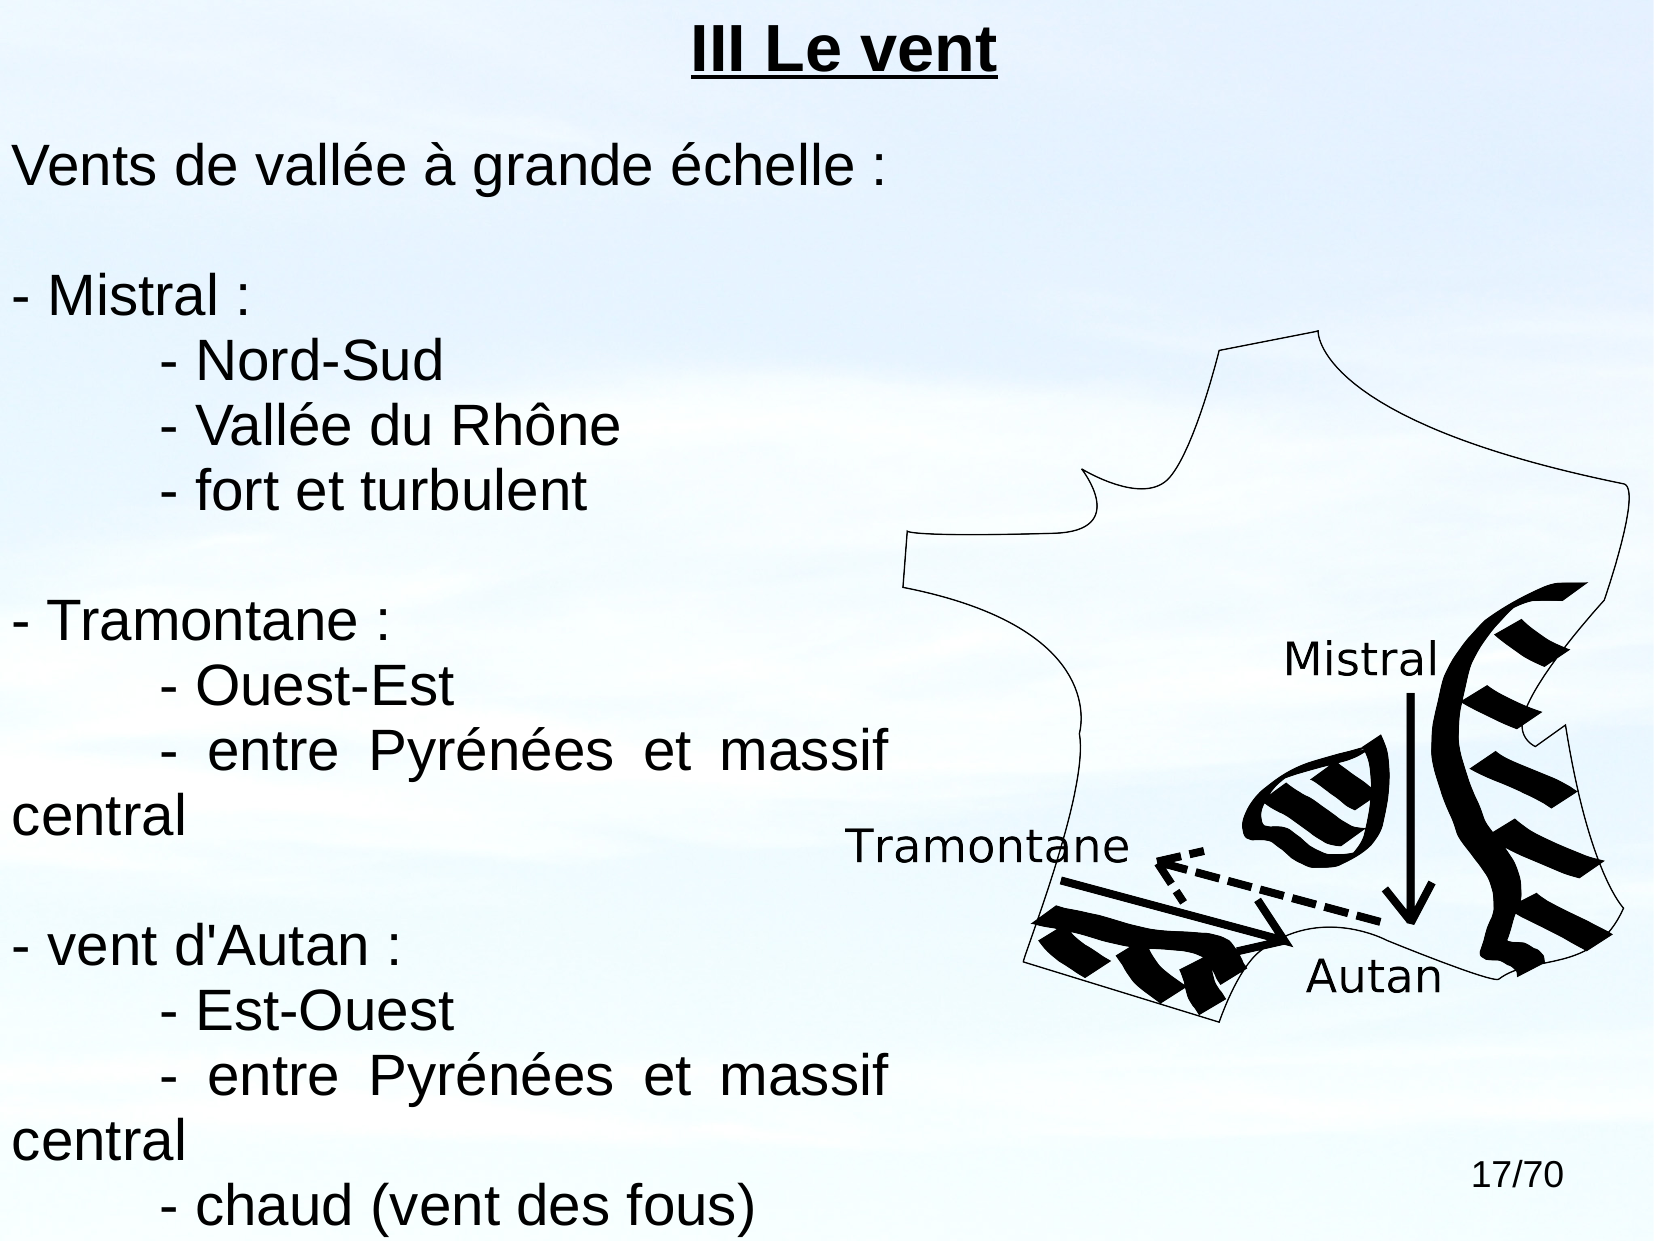

# III Le vent
Vents de vallée à grande échelle :
- Mistral :
		- Nord-Sud
		- Vallée du Rhône
		- fort et turbulent
- Tramontane :
		- Ouest-Est
		- entre Pyrénées et massif central
- vent d'Autan :
		- Est-Ouest
		- entre Pyrénées et massif central
		- chaud (vent des fous)